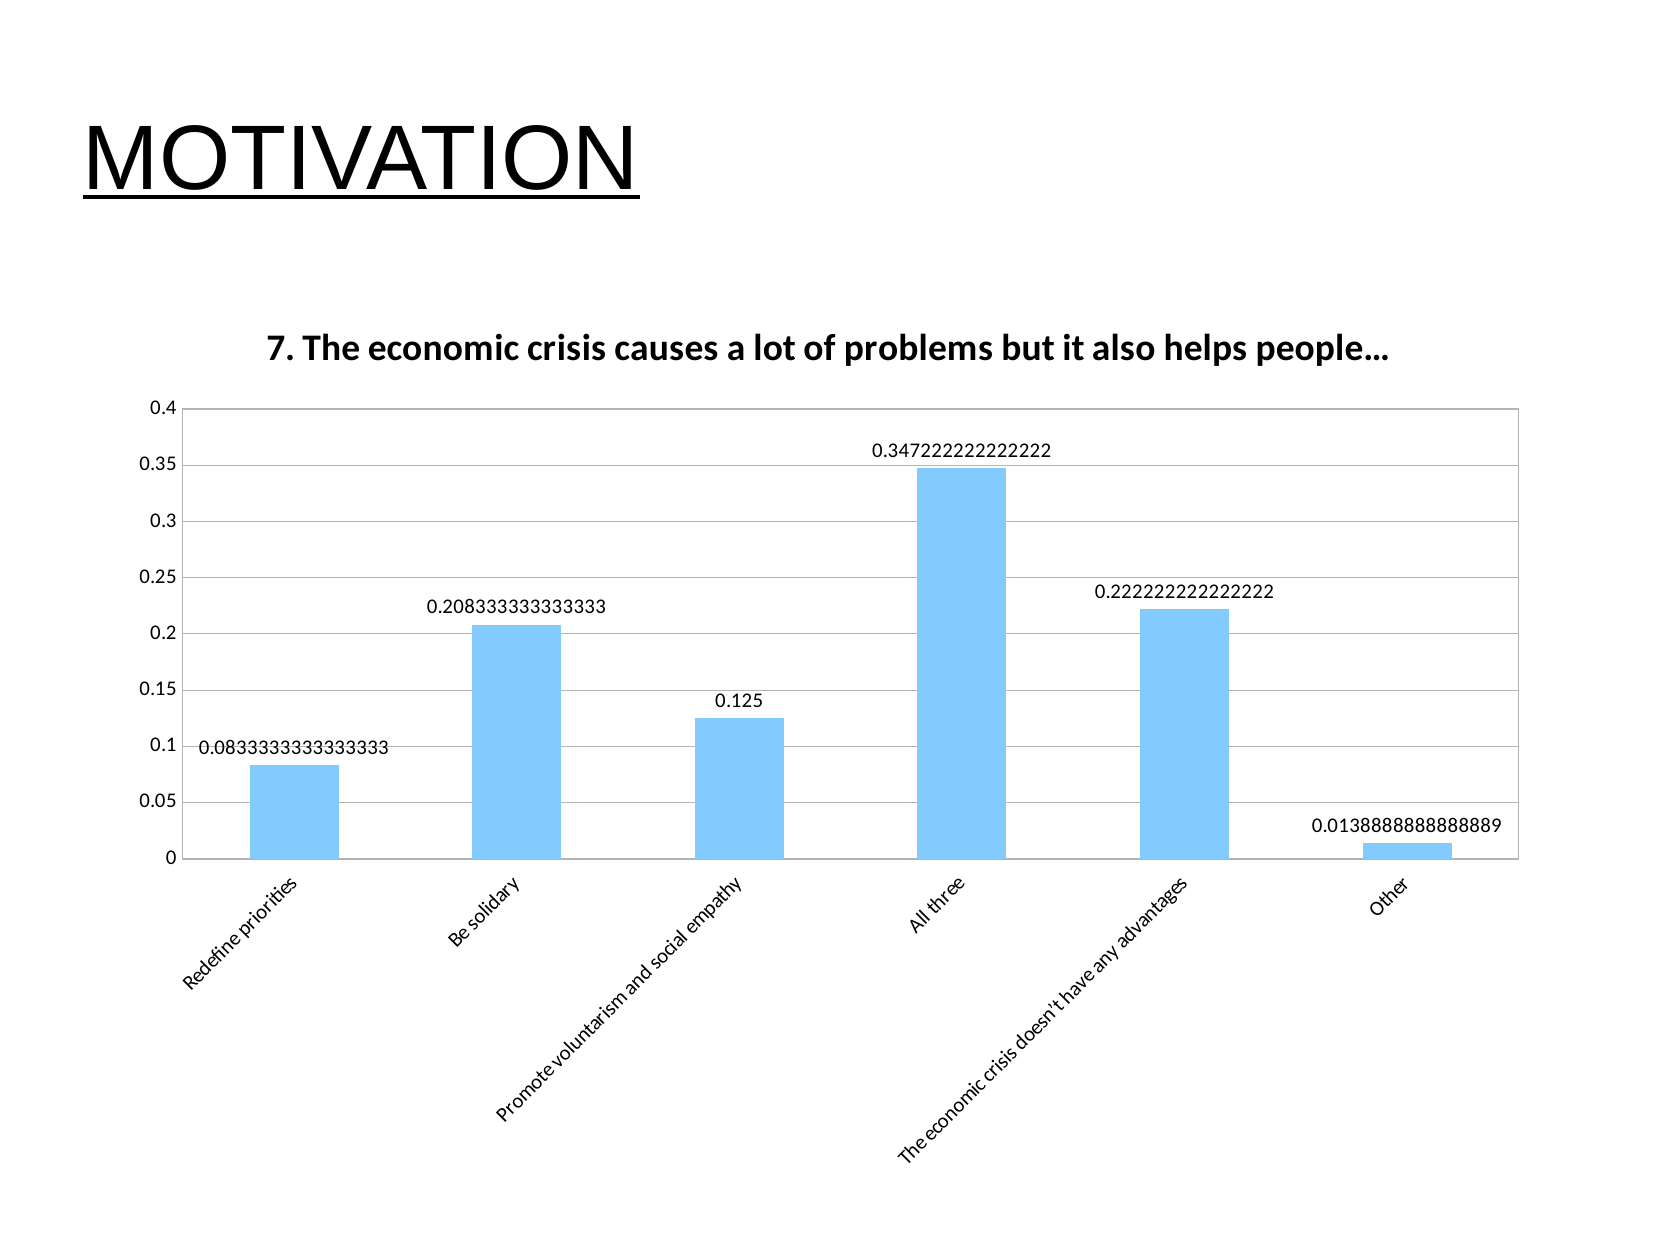

# MOTIVATION
### Chart: 7. The economic crisis causes a lot of problems but it also helps people…
| Category | Columna B |
|---|---|
| Redefine priorities | 0.0833333333333333 |
| Be solidary | 0.208333333333333 |
| Promote voluntarism and social empathy | 0.125 |
| All three | 0.347222222222222 |
| The economic crisis doesn’t have any advantages | 0.222222222222222 |
| Other | 0.0138888888888889 |